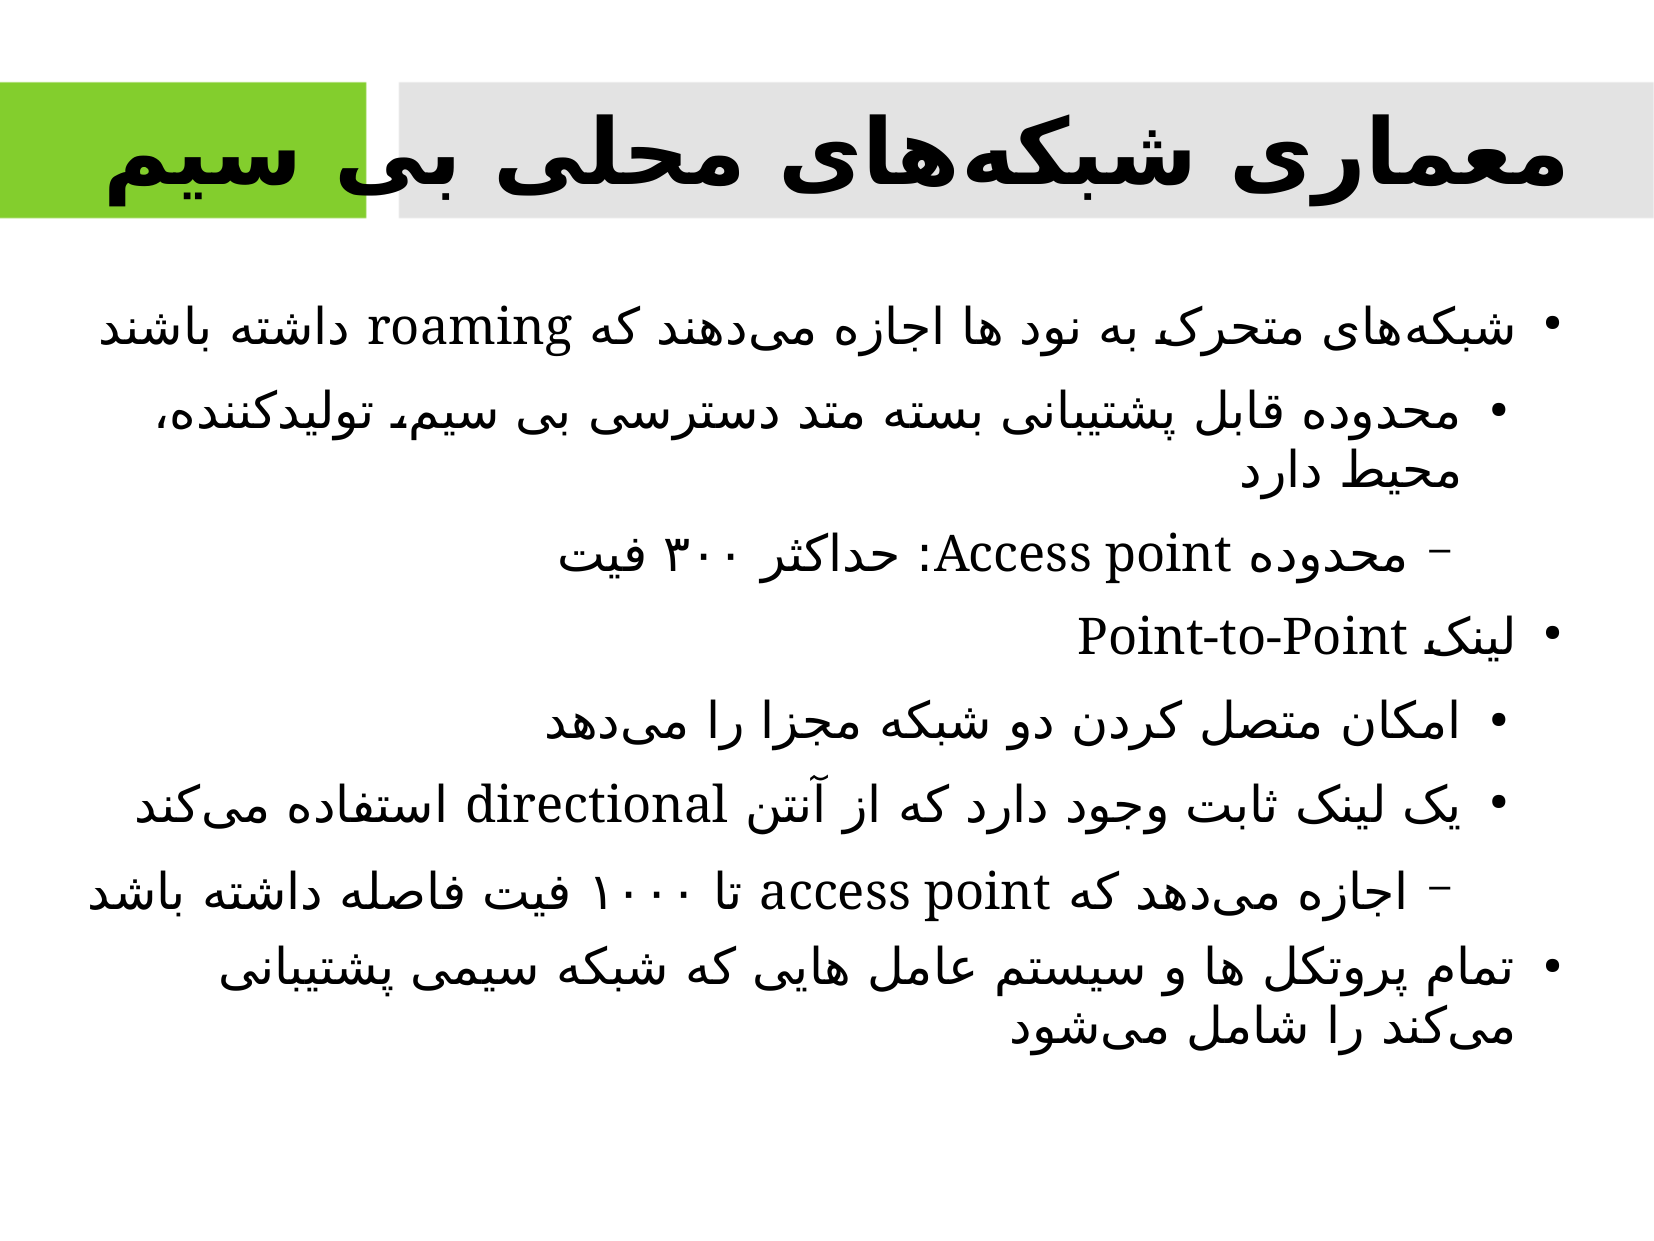

# معماری شبکه‌های محلی بی سیم
شبکه‌های متحرک به نود ها اجازه می‌دهند که roaming داشته باشند
محدوده قابل پشتیبانی بسته متد دسترسی بی سیم، تولیدکننده، محیط دارد
محدوده Access point: حداکثر ۳۰۰ فیت
لینک Point-to-Point
امکان متصل کردن دو شبکه مجزا را می‌دهد
یک لینک ثابت وجود دارد که از آنتن directional استفاده می‌کند
اجازه می‌دهد که access point تا ۱۰۰۰ فیت فاصله داشته باشد
تمام پروتکل ها و سیستم عامل هایی که شبکه سیمی پشتیبانی می‌کند را شامل می‌شود